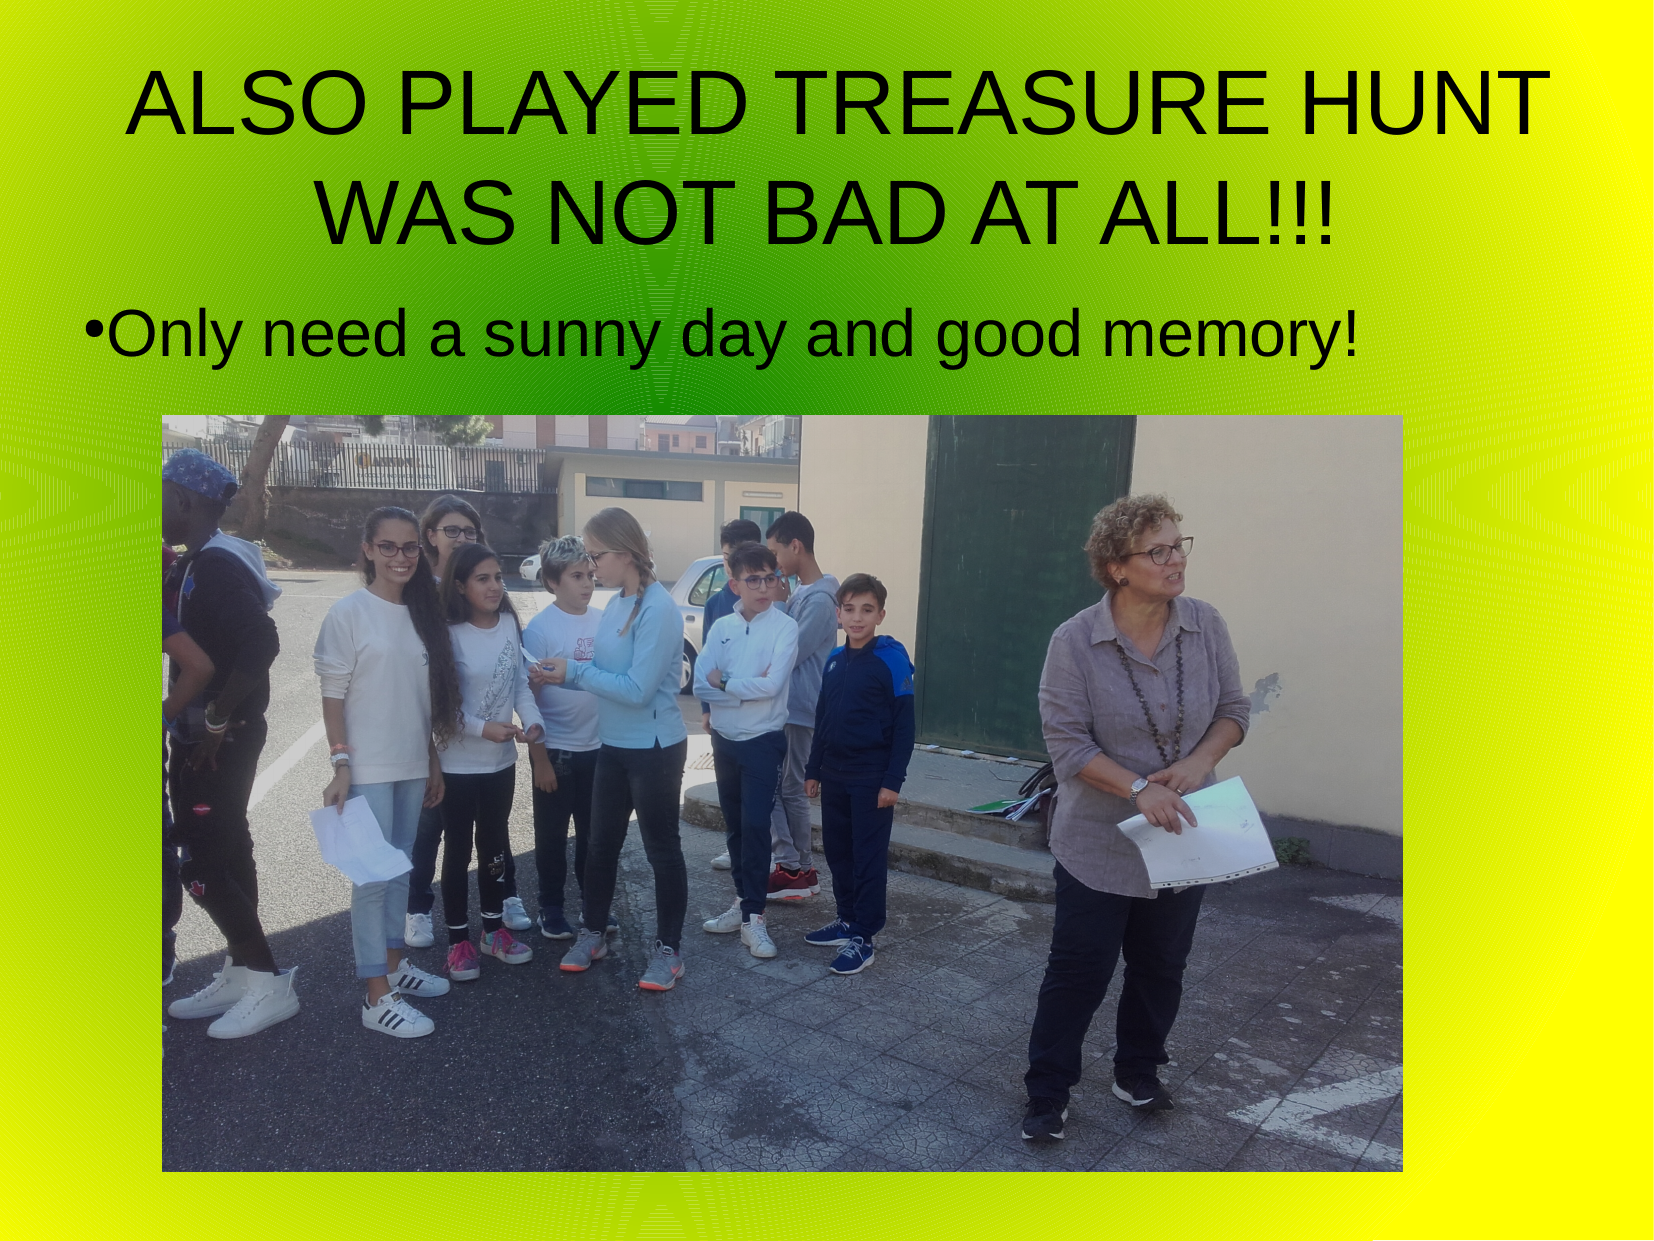

# ALSO PLAYED TREASURE HUNT WAS NOT BAD AT ALL!!!
Only need a sunny day and good memory!